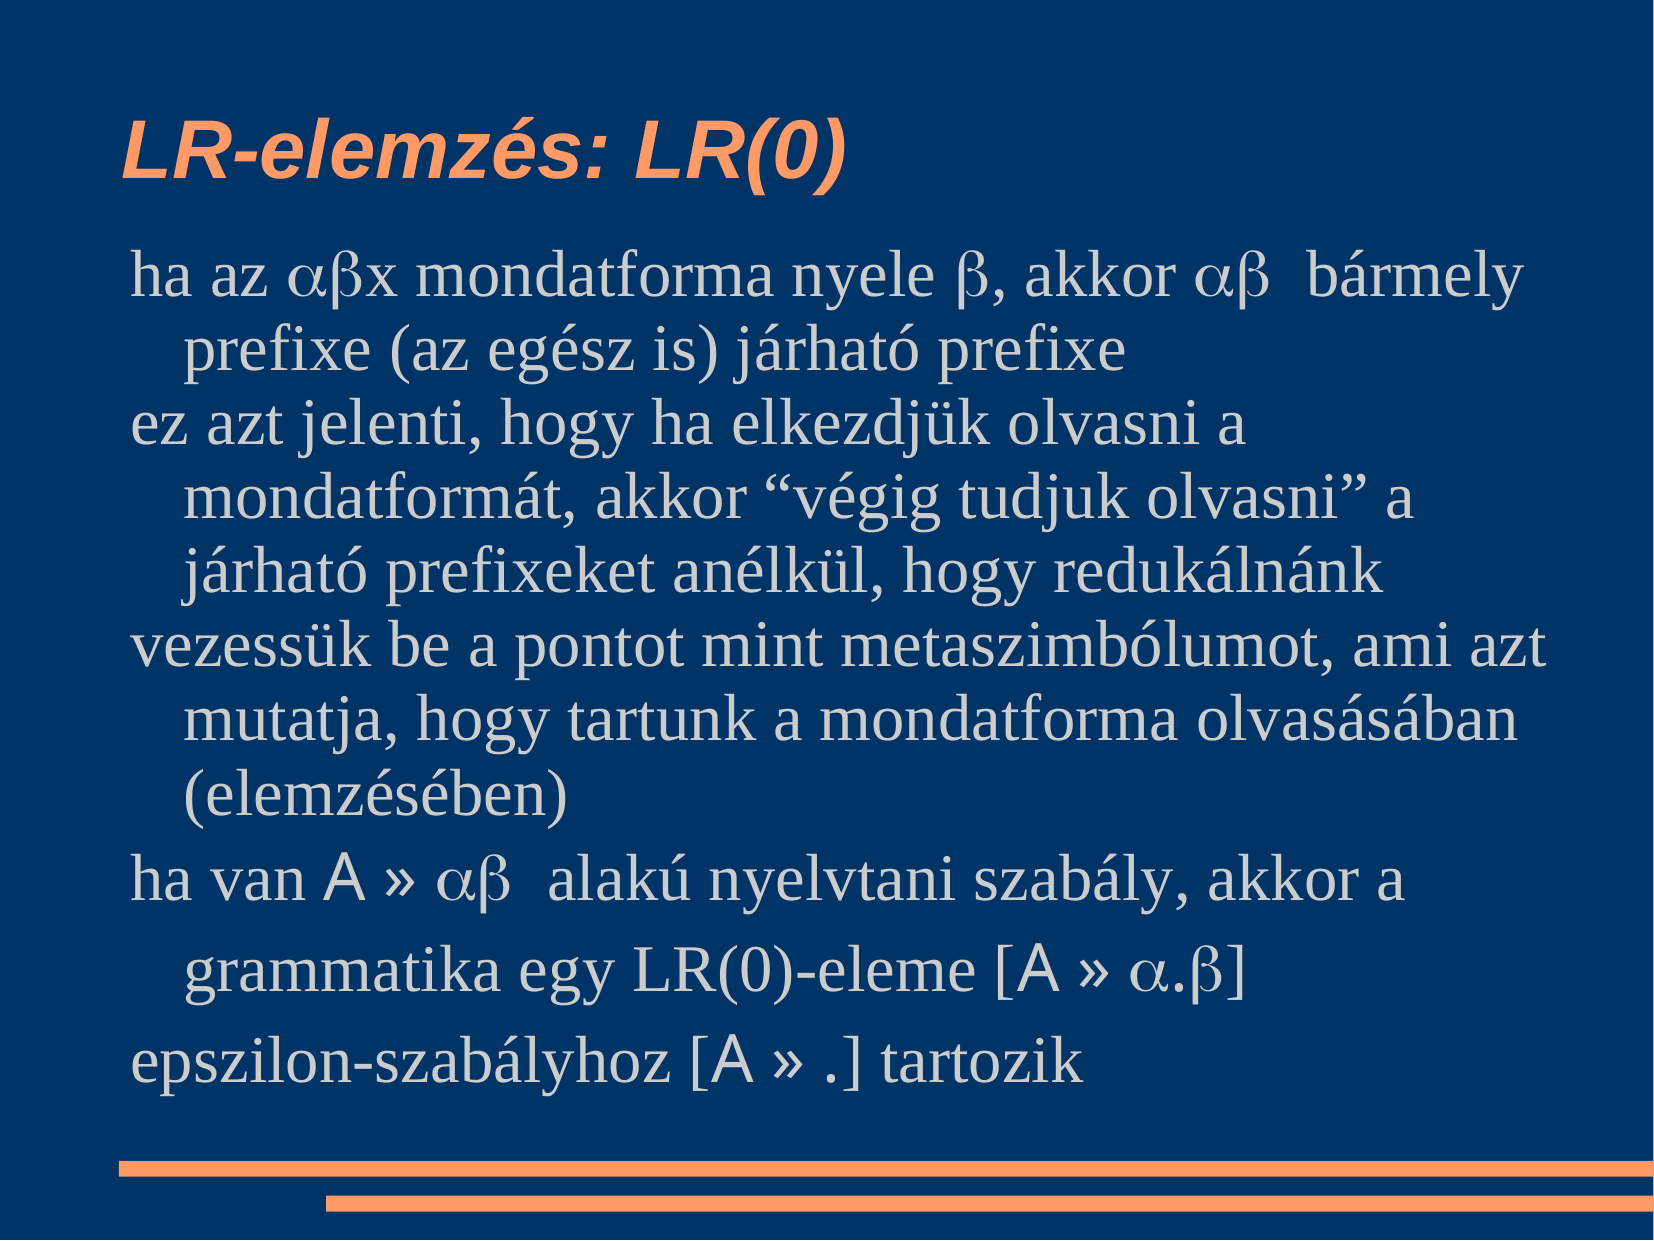

# LR-elemzés: LR(0)
ha az abx mondatforma nyele b, akkor ab bármely prefixe (az egész is) járható prefixe
ez azt jelenti, hogy ha elkezdjük olvasni a mondatformát, akkor “végig tudjuk olvasni” a járható prefixeket anélkül, hogy redukálnánk
vezessük be a pontot mint metaszimbólumot, ami azt mutatja, hogy tartunk a mondatforma olvasásában (elemzésében)
ha van A » ab alakú nyelvtani szabály, akkor a grammatika egy LR(0)-eleme [A » a.b]
epszilon-szabályhoz [A » .] tartozik